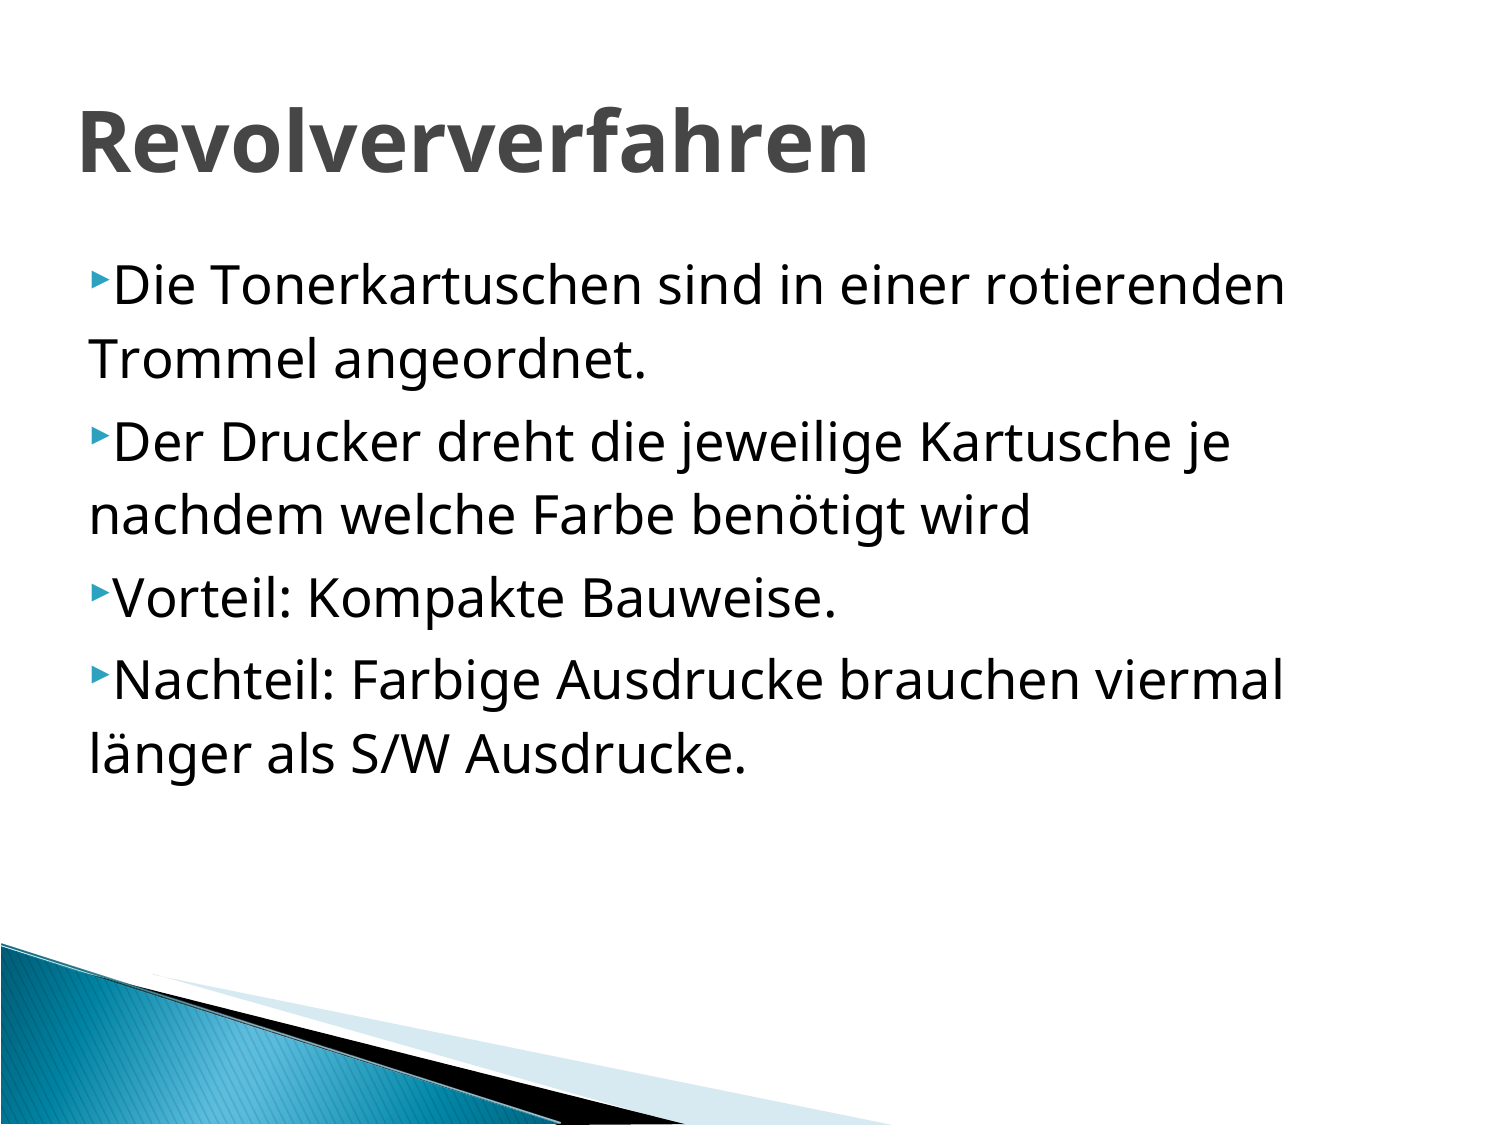

# Revolververfahren
Die Tonerkartuschen sind in einer rotierenden Trommel angeordnet.
Der Drucker dreht die jeweilige Kartusche je nachdem welche Farbe benötigt wird
Vorteil: Kompakte Bauweise.
Nachteil: Farbige Ausdrucke brauchen viermal länger als S/W Ausdrucke.